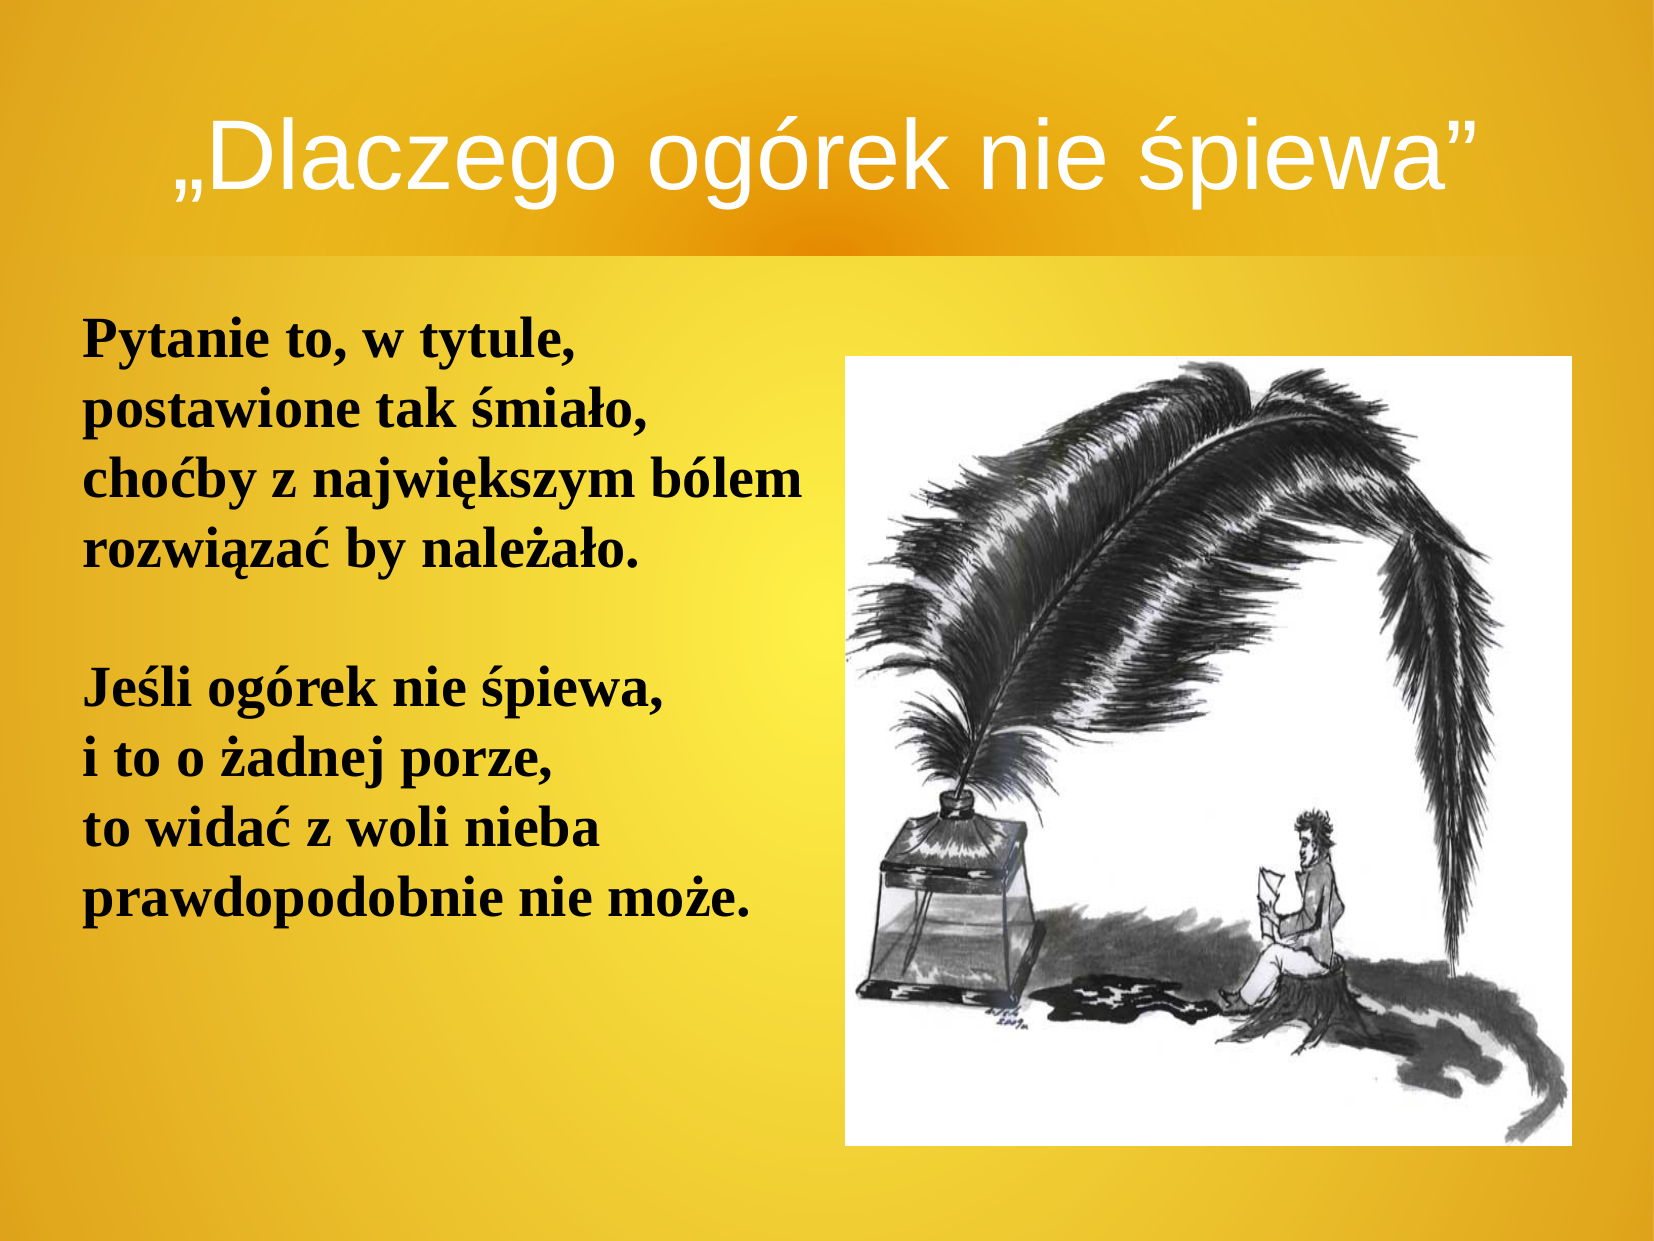

# „Dlaczego ogórek nie śpiewa”
Pytanie to, w tytule,
postawione tak śmiało,
choćby z największym bólem
rozwiązać by należało.
Jeśli ogórek nie śpiewa,
i to o żadnej porze,
to widać z woli nieba
prawdopodobnie nie może.